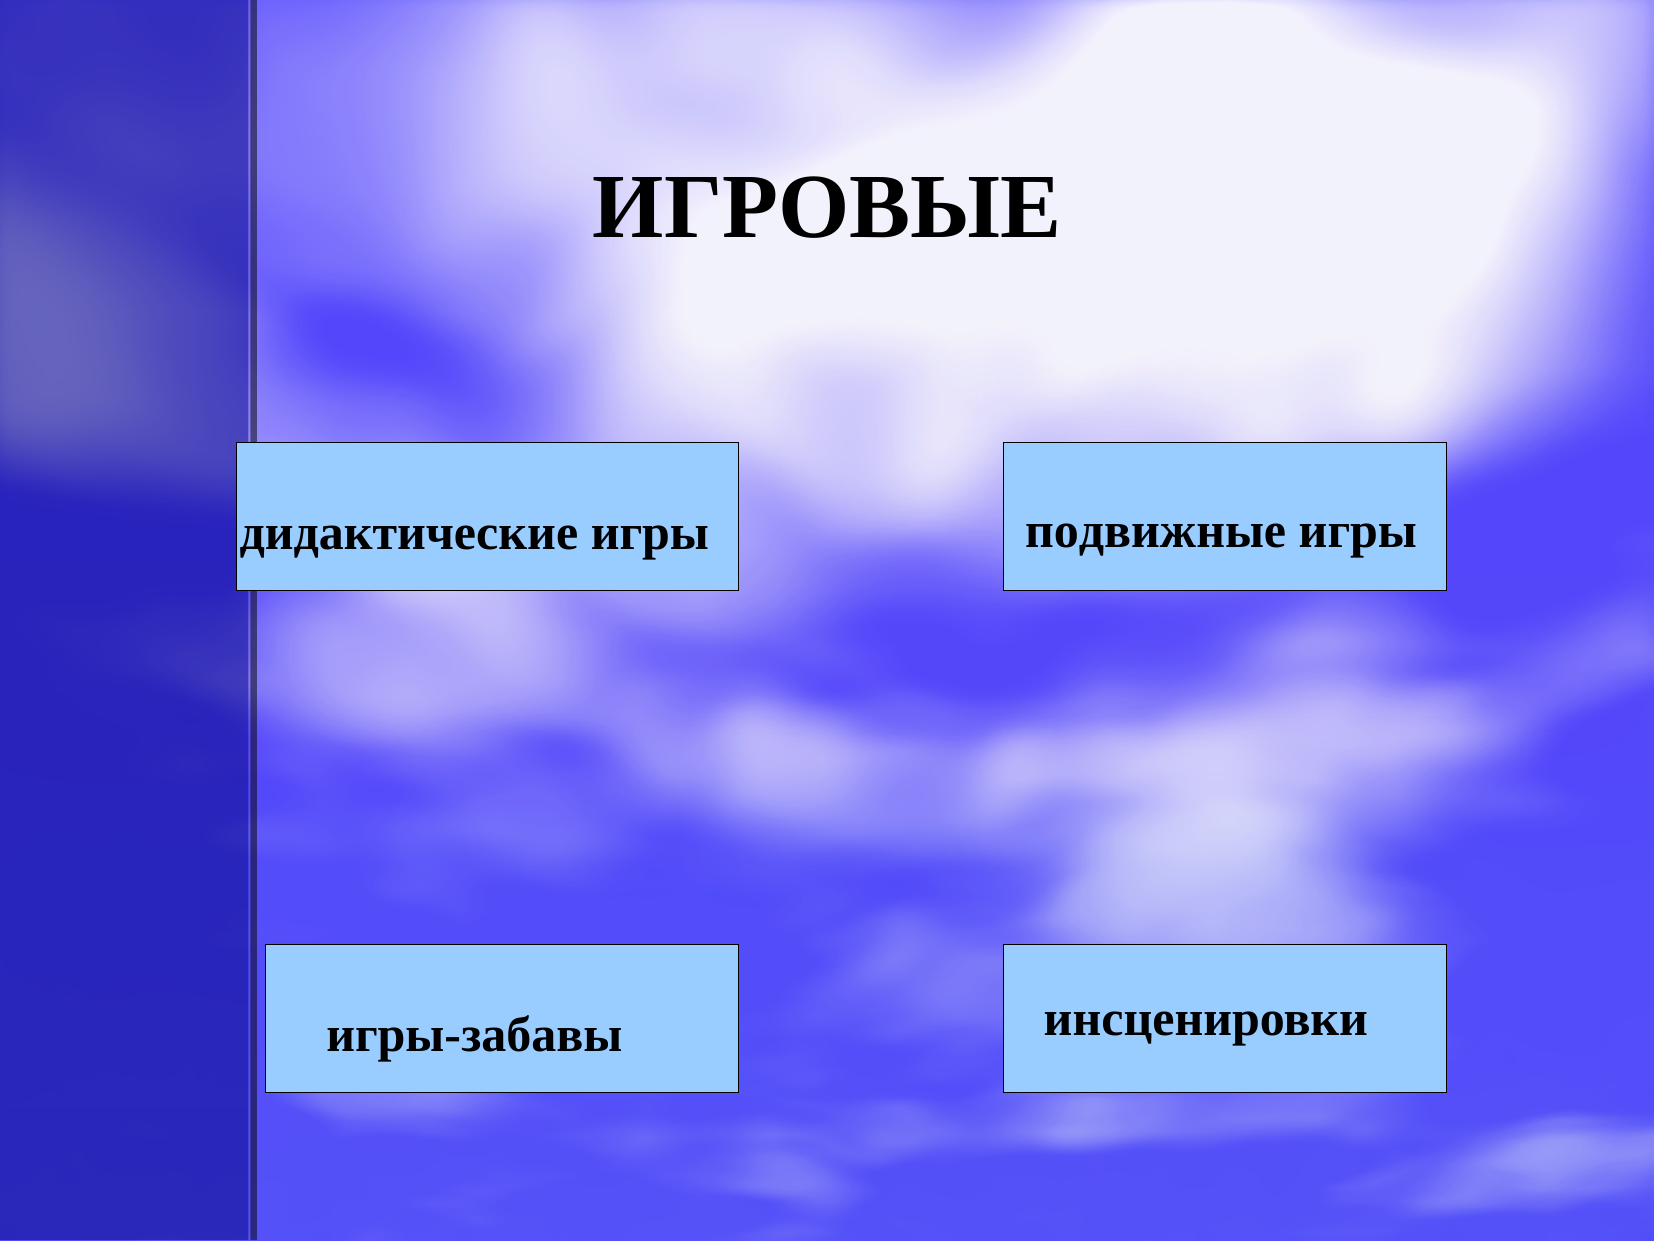

# ИГРОВЫЕ
подвижные игры
дидактические игры
 инсценировки
игры-забавы